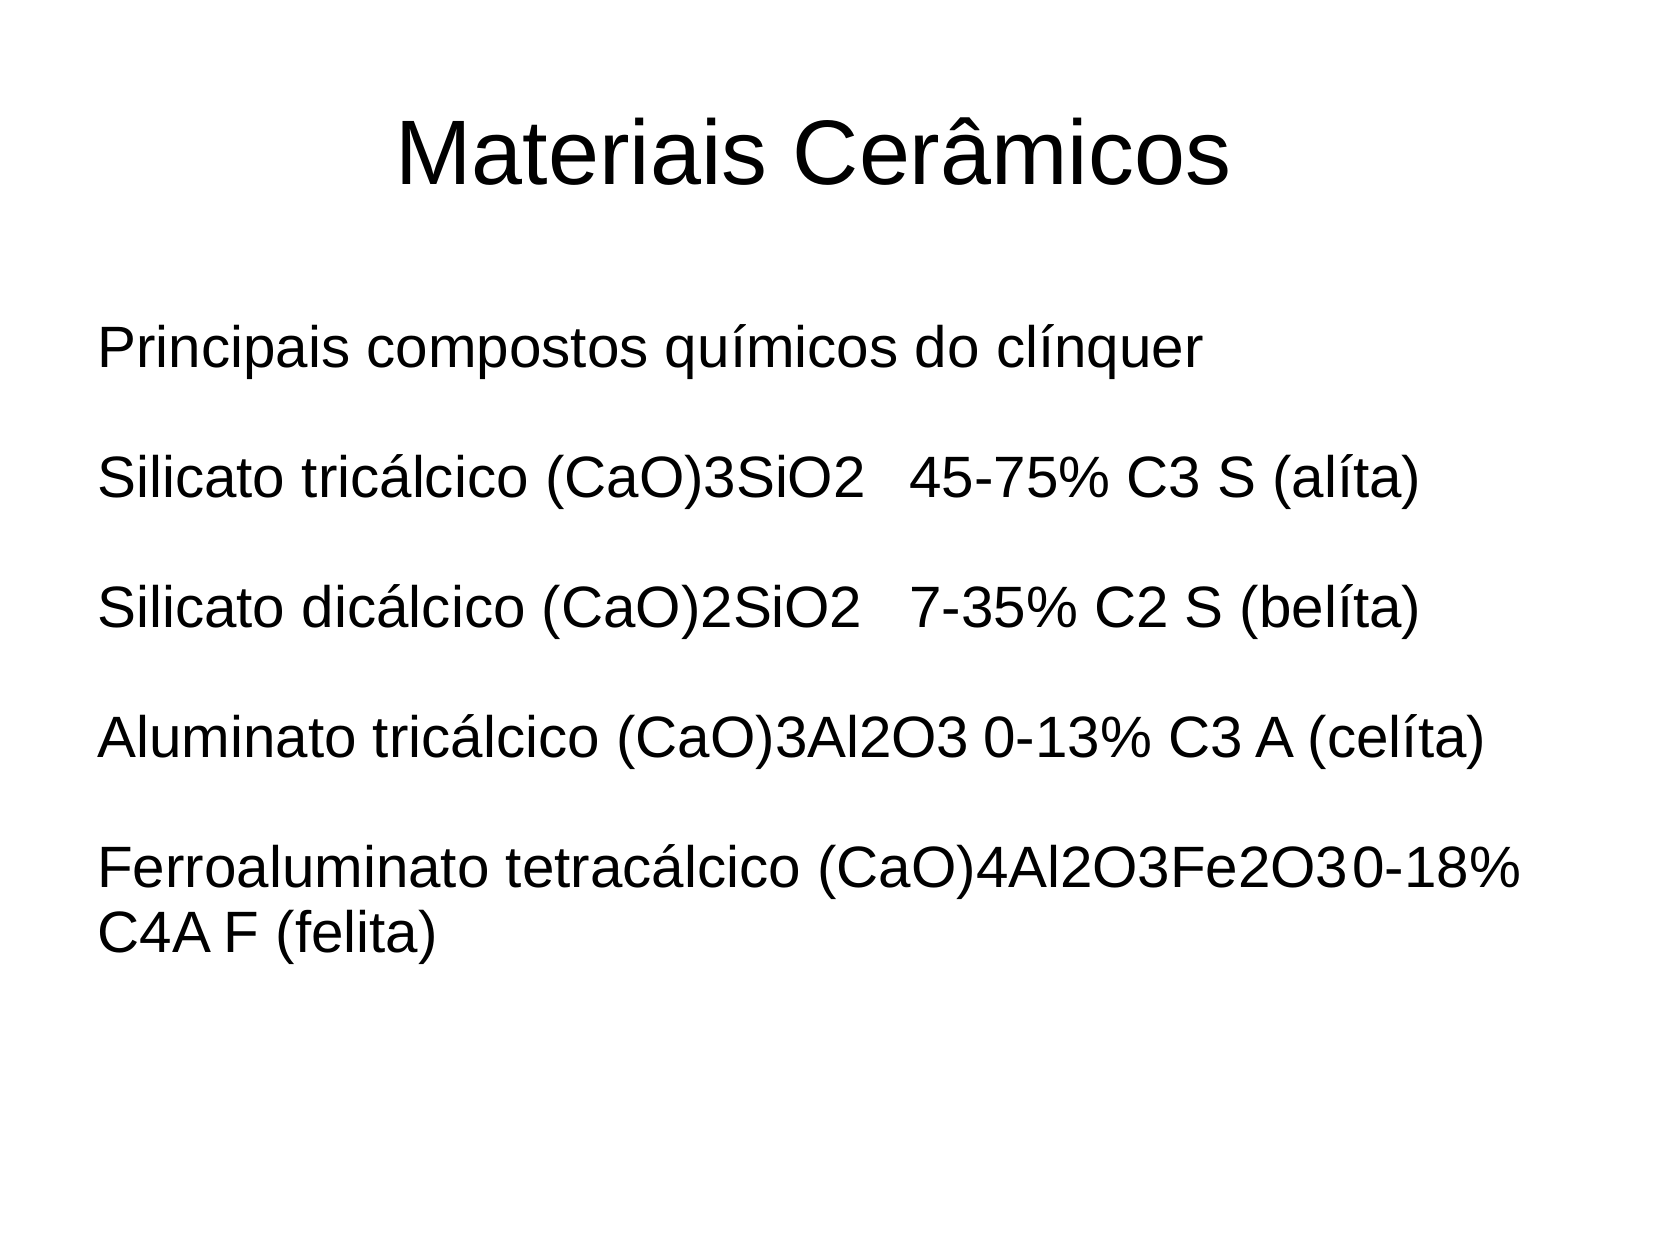

# Materiais Cerâmicos
Principais compostos químicos do clínquer
Silicato tricálcico (CaO)3SiO2	45-75% C3 S (alíta)
Silicato dicálcico (CaO)2SiO2	7-35% C2 S (belíta)
Aluminato tricálcico (CaO)3Al2O3	0-13% C3 A (celíta)
Ferroaluminato tetracálcico (CaO)4Al2O3Fe2O3	0-18% C4A F (felita)